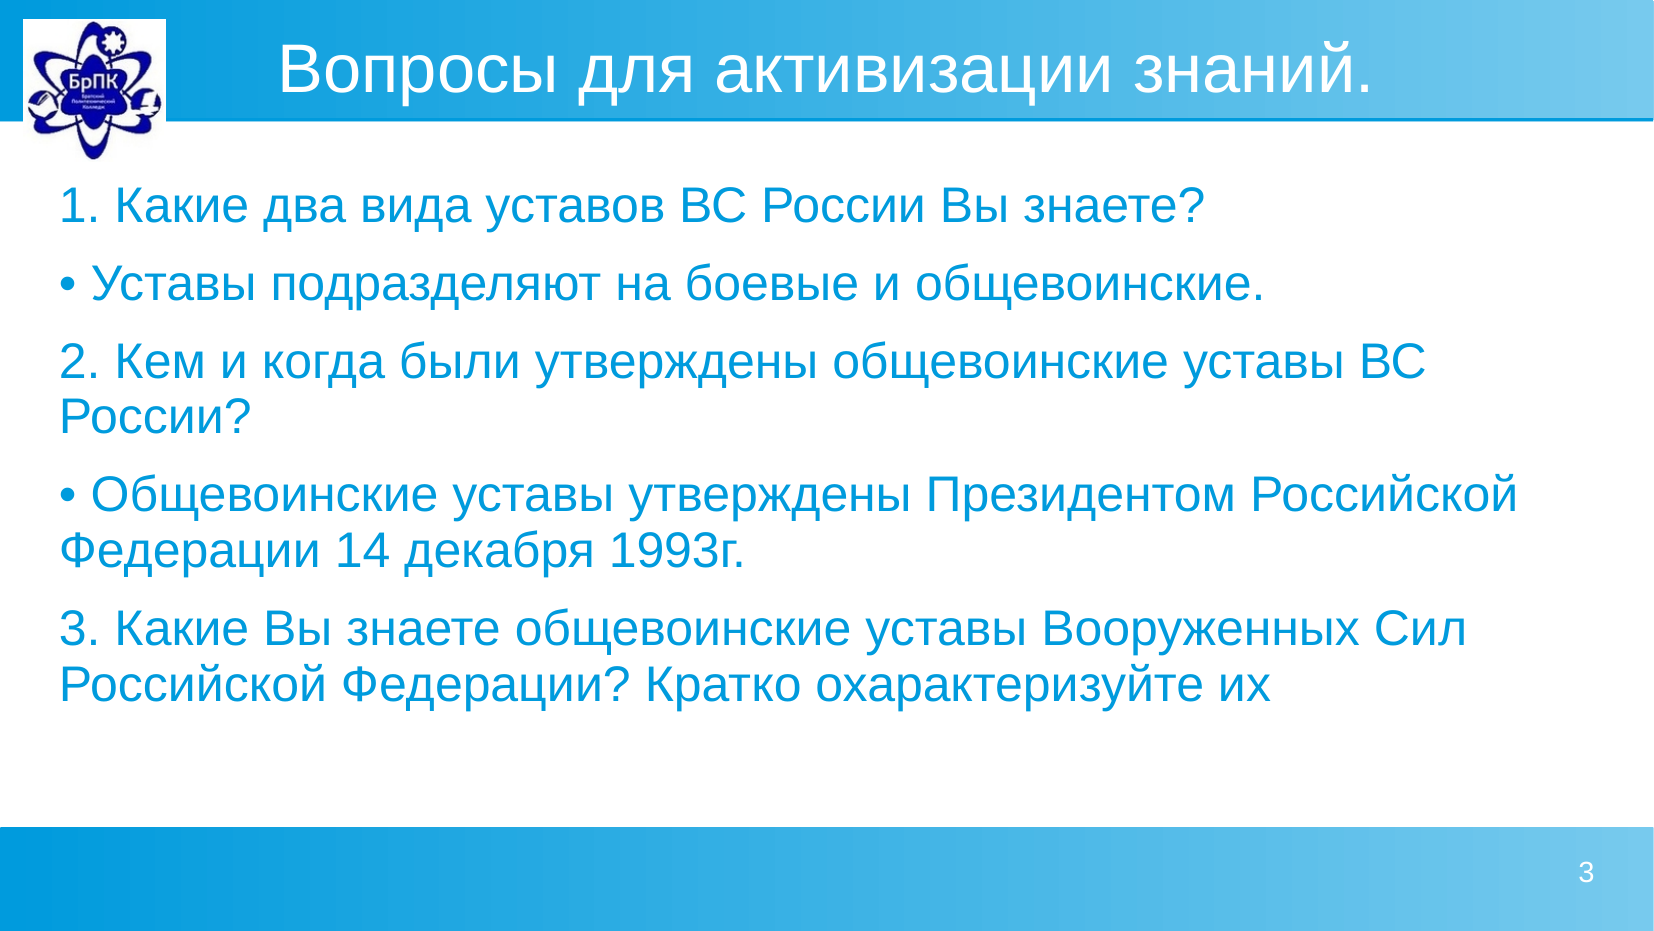

# Вопросы для активизации знаний.
1. Какие два вида уставов ВС России Вы знаете?
• Уставы подразделяют на боевые и общевоинские.
2. Кем и когда были утверждены общевоинские уставы ВС России?
• Общевоинские уставы утверждены Президентом Российской Федерации 14 декабря 1993г.
3. Какие Вы знаете общевоинские уставы Вооруженных Сил Российской Федерации? Кратко охарактеризуйте их
3